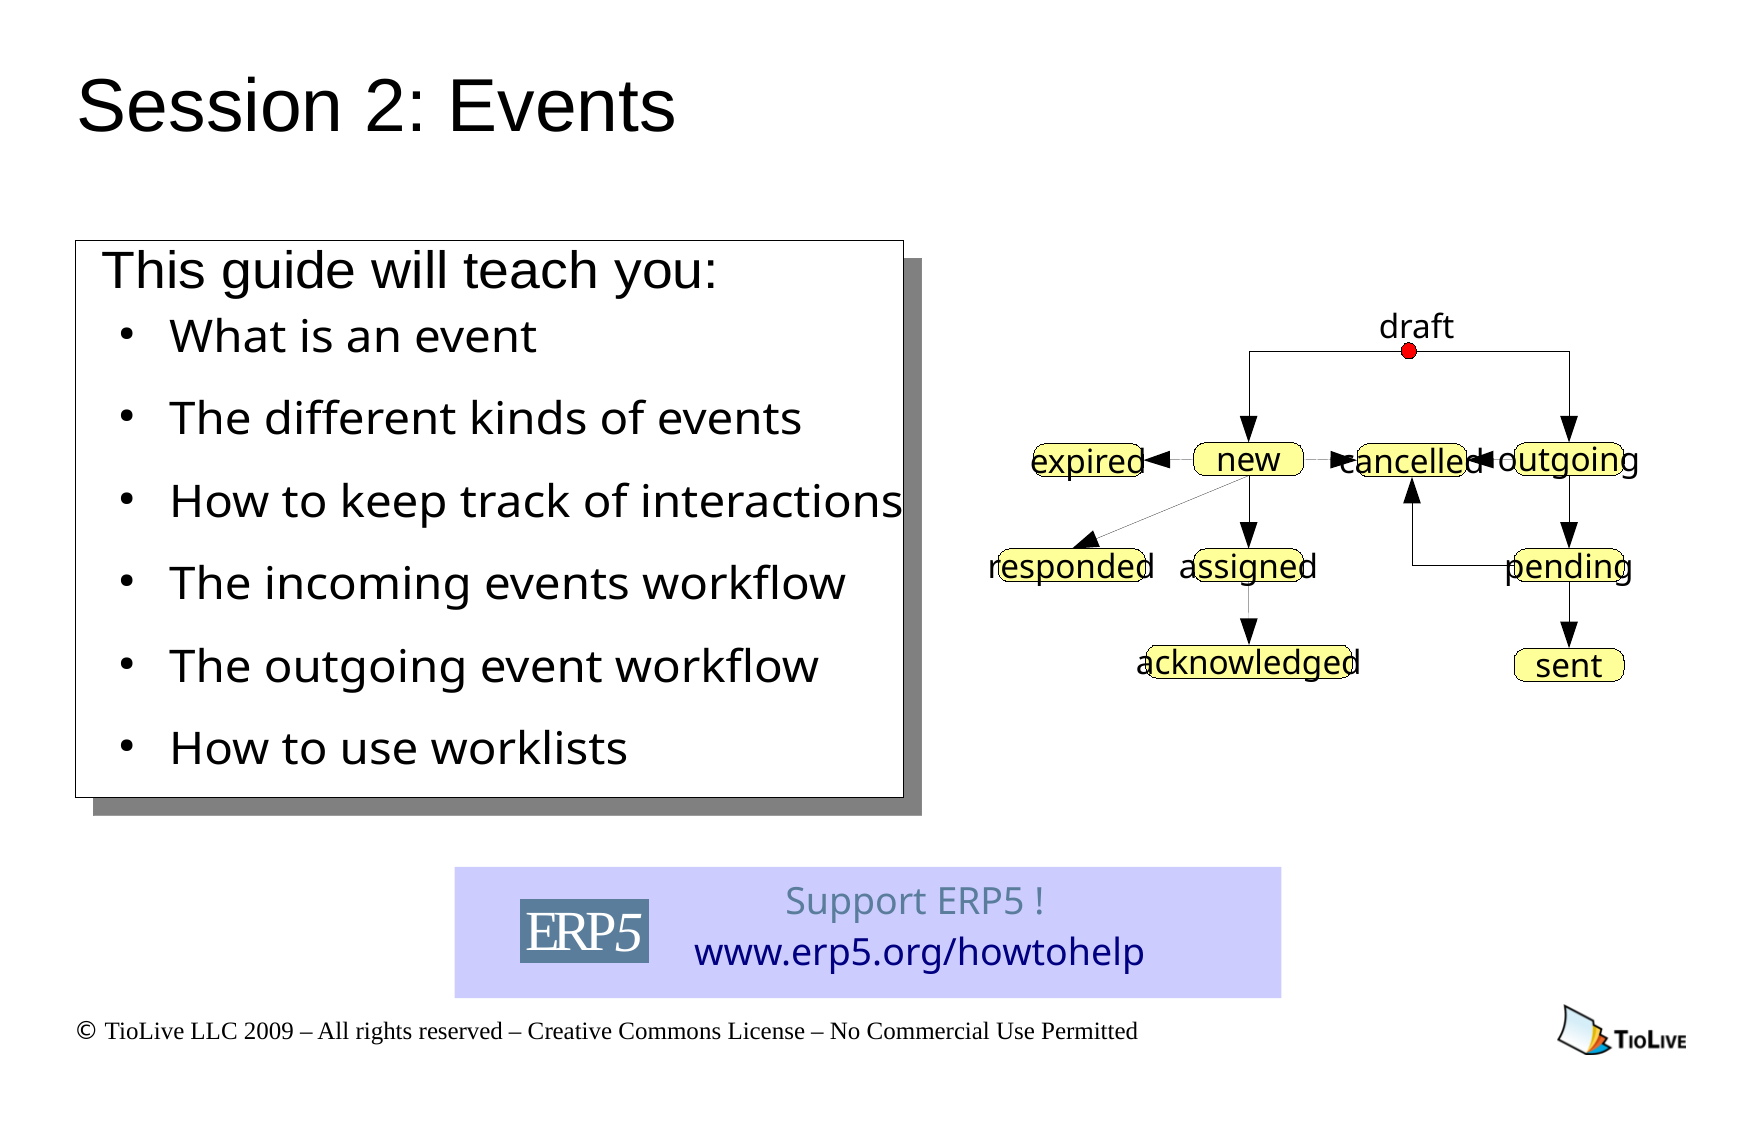

# Session 2: Events
This guide will teach you:
What is an event
The different kinds of events
How to keep track of interactions
The incoming events workflow
The outgoing event workflow
How to use worklists
draft
new
outgoing
expired
cancelled
responded
assigned
pending
acknowledged
sent